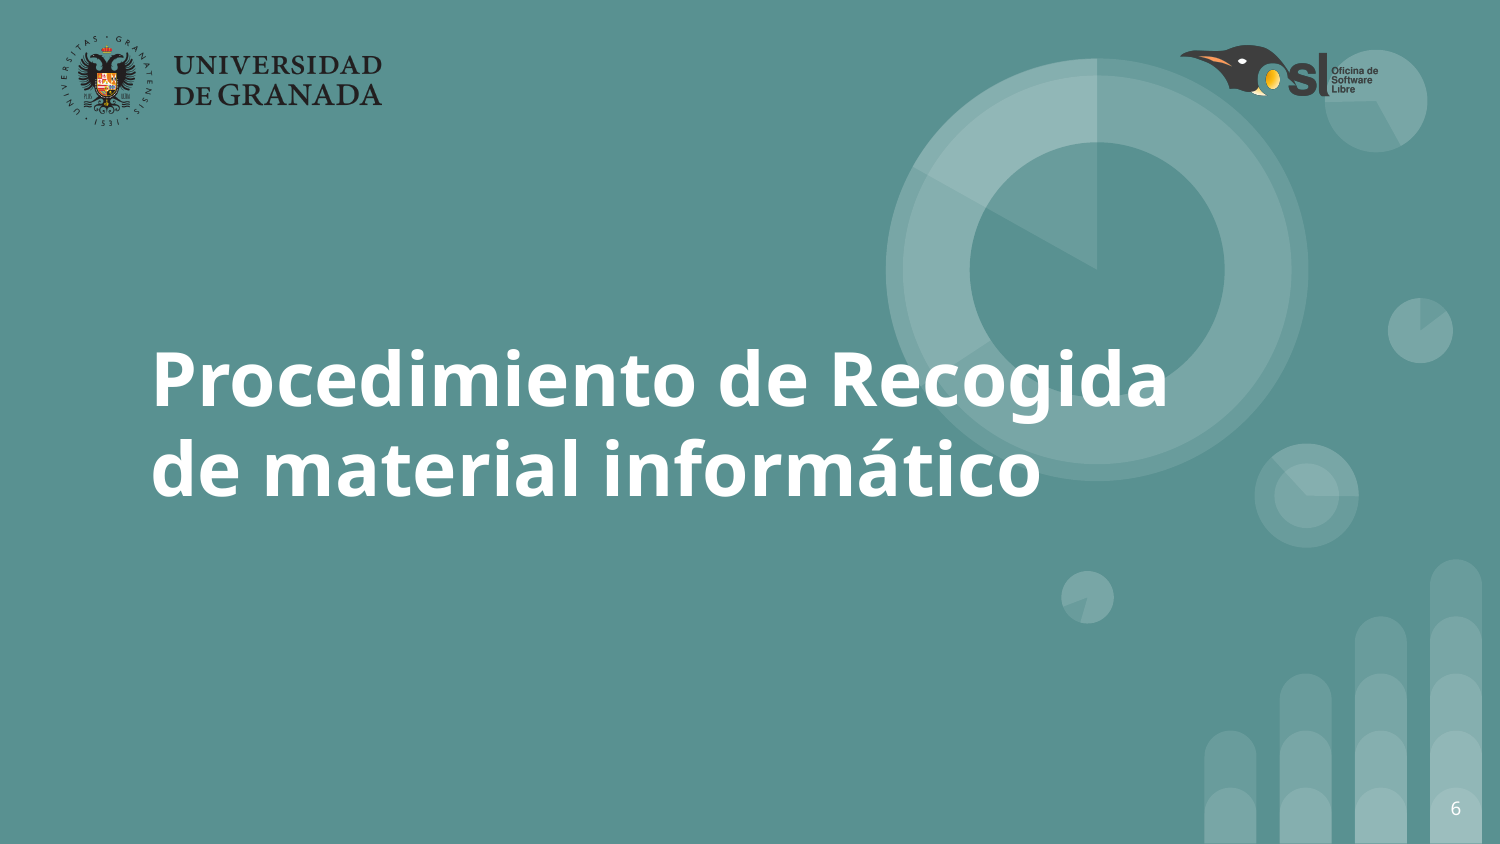

# Procedimiento de Recogida de material informático